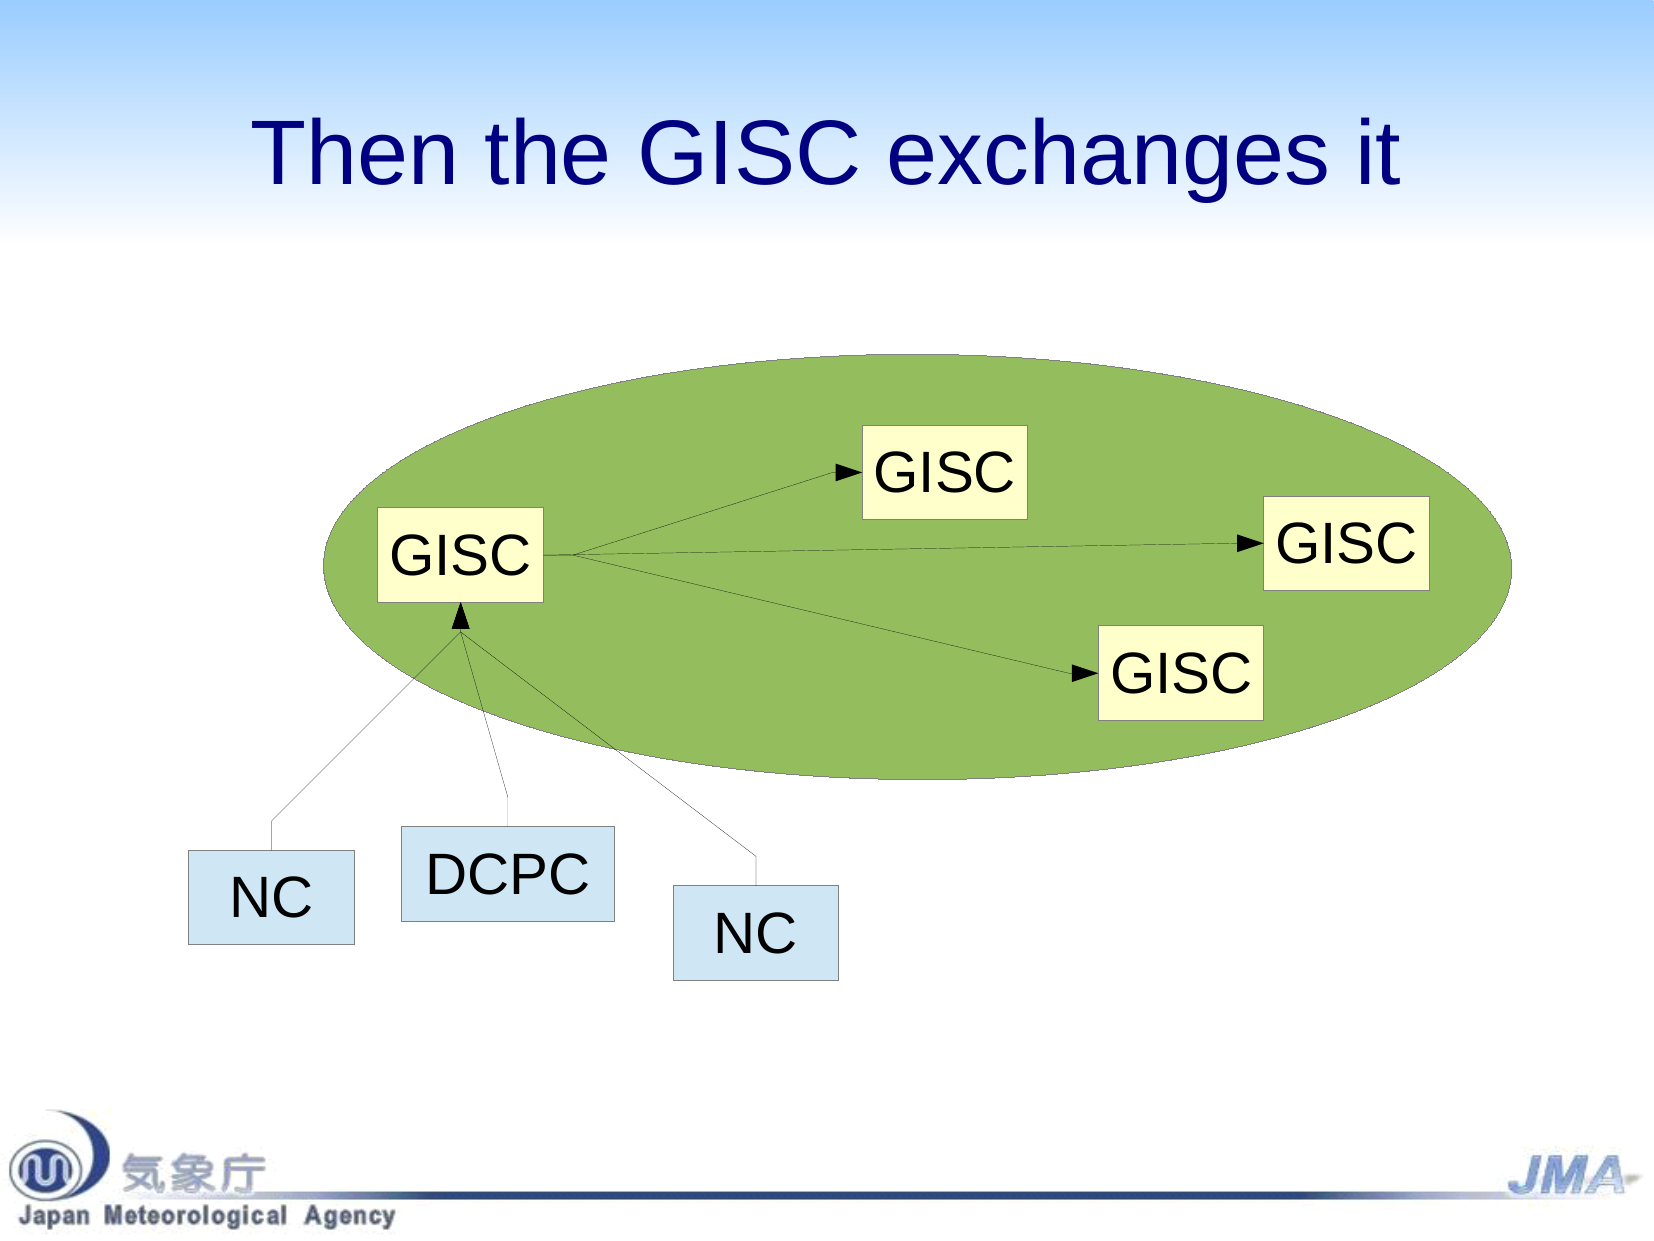

# Then the GISC exchanges it
GISC
GISC
GISC
GISC
DCPC
NC
NC